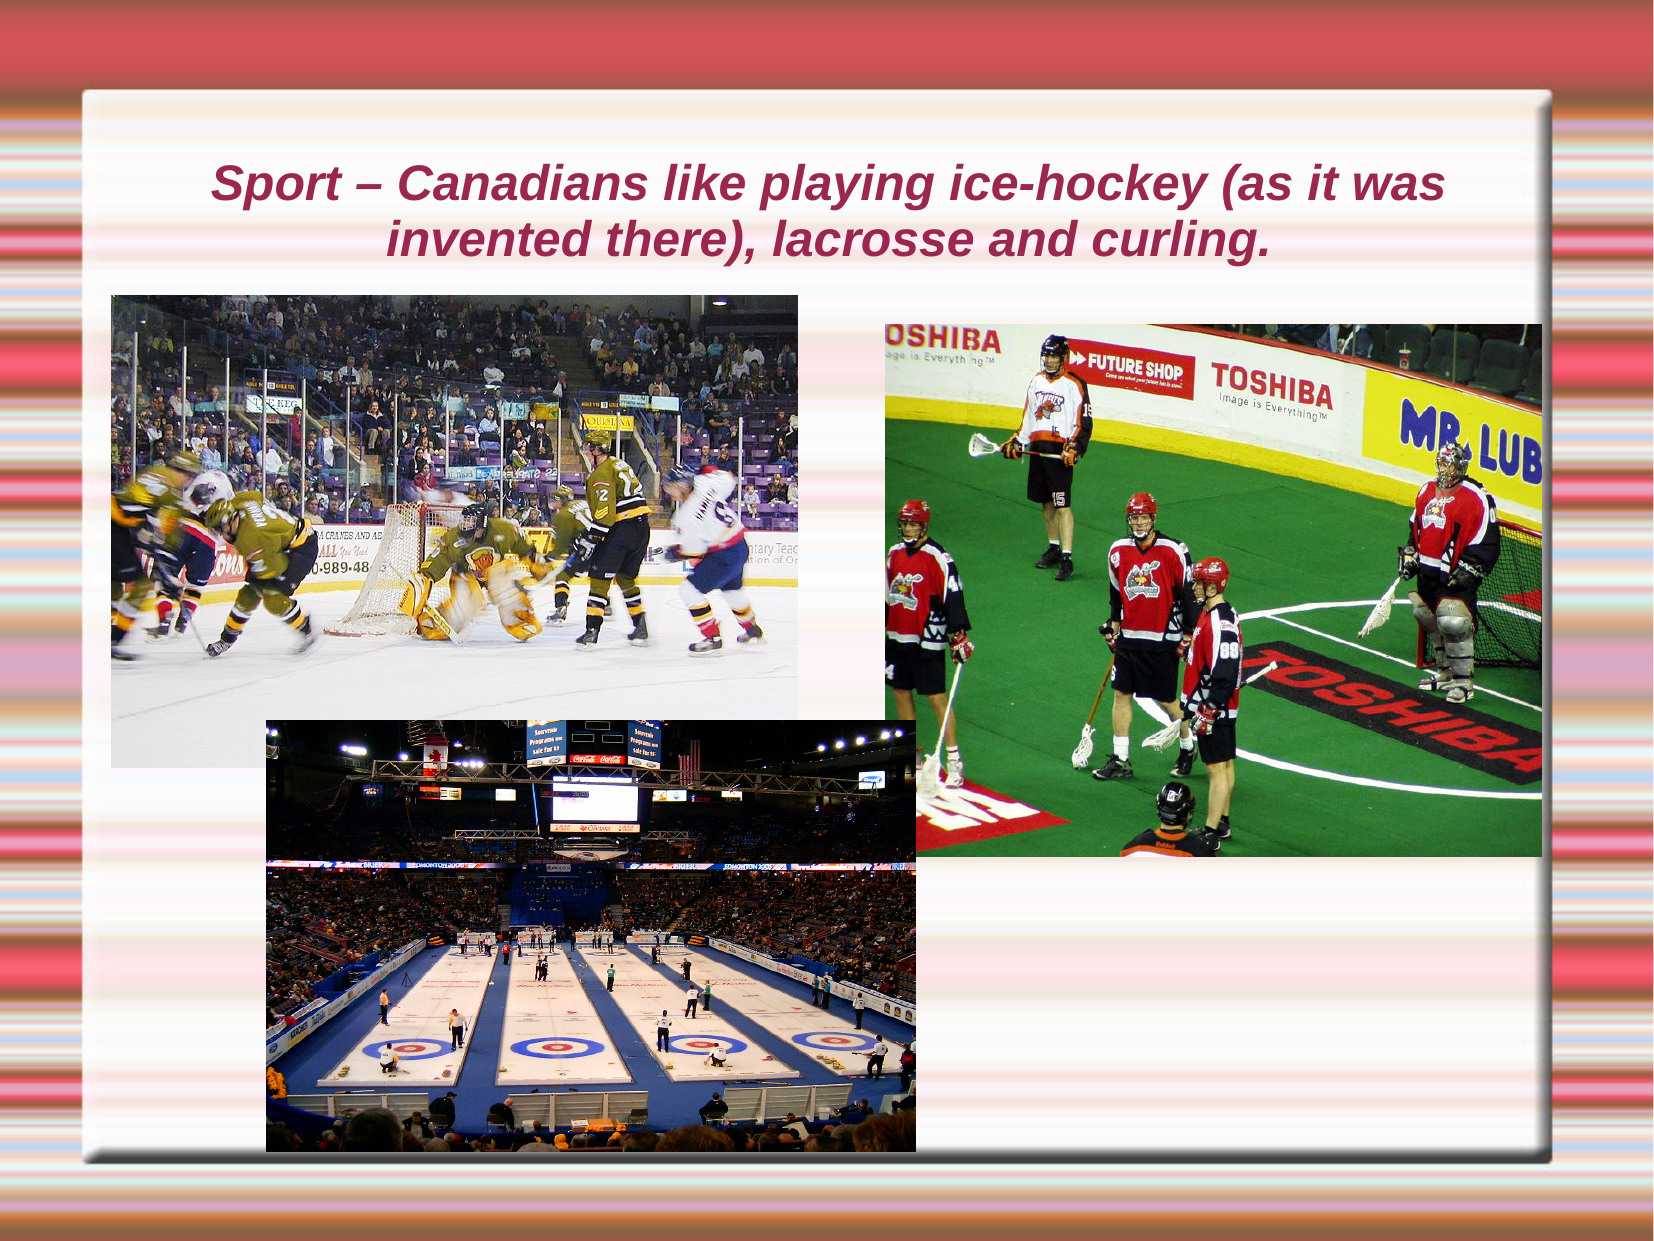

# Sport – Canadians like playing ice-hockey (as it was invented there), lacrosse and curling.